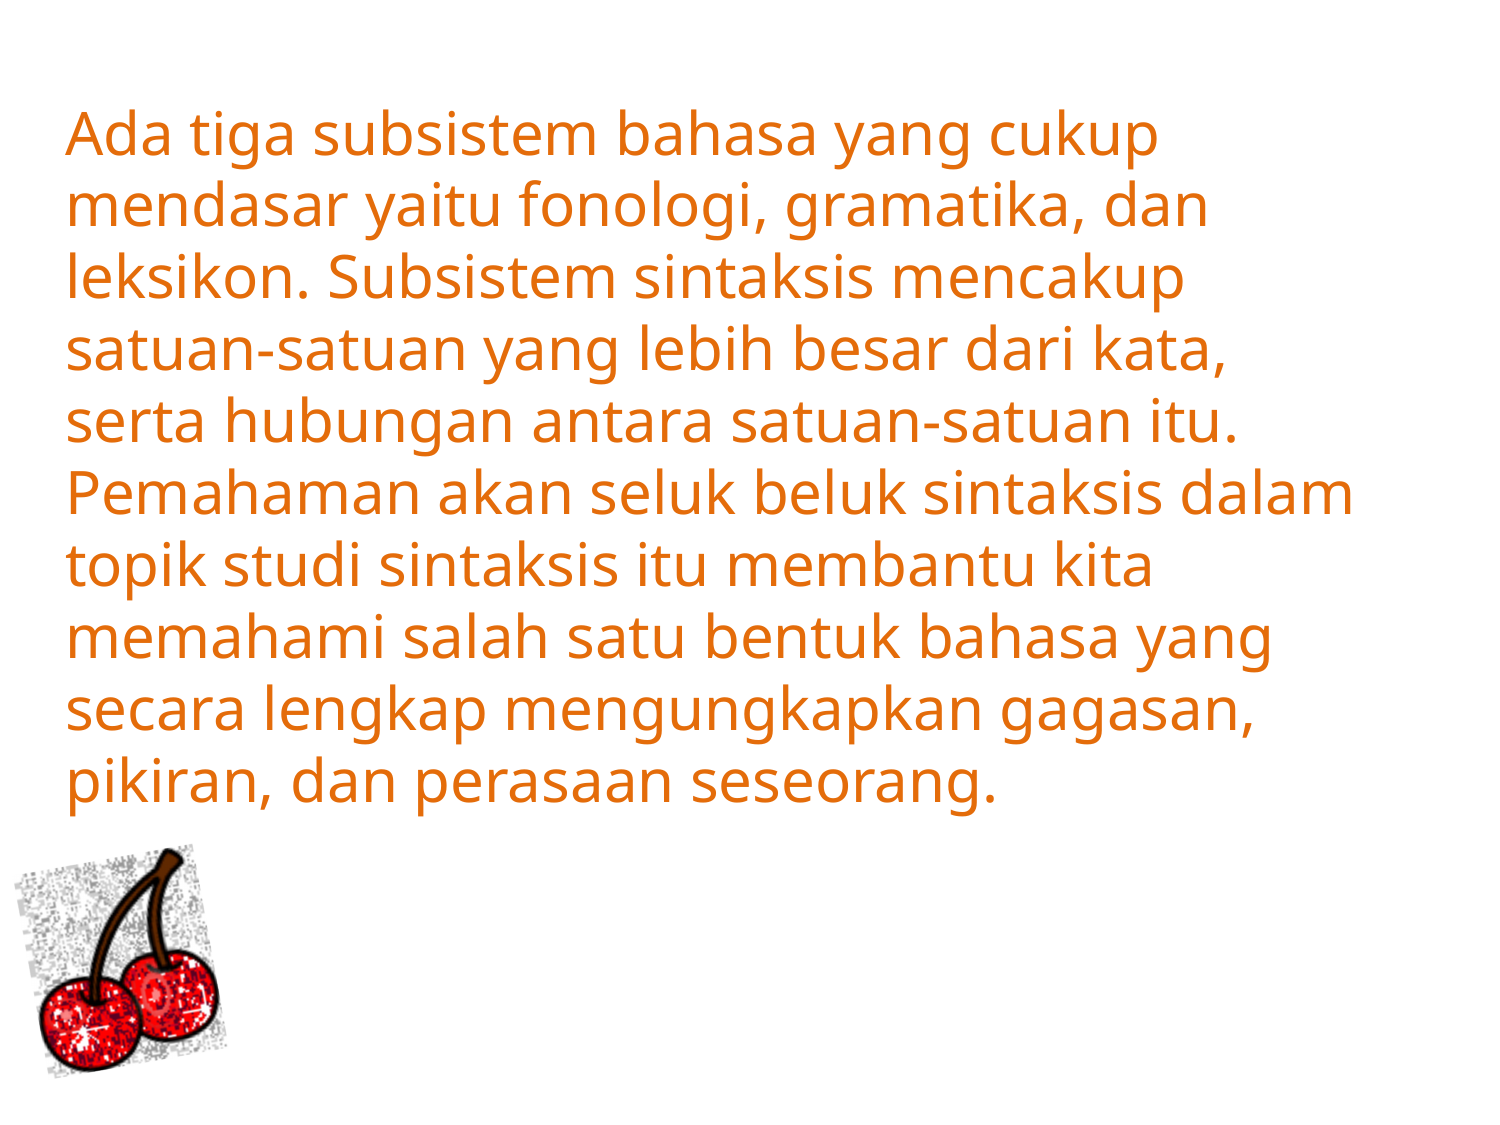

#
Ada tiga subsistem bahasa yang cukup mendasar yaitu fonologi, gramatika, dan leksikon. Subsistem sintaksis mencakup satuan-satuan yang lebih besar dari kata, serta hubungan antara satuan-satuan itu. Pemahaman akan seluk beluk sintaksis dalam topik studi sintaksis itu membantu kita memahami salah satu bentuk bahasa yang secara lengkap mengungkapkan gagasan, pikiran, dan perasaan seseorang.